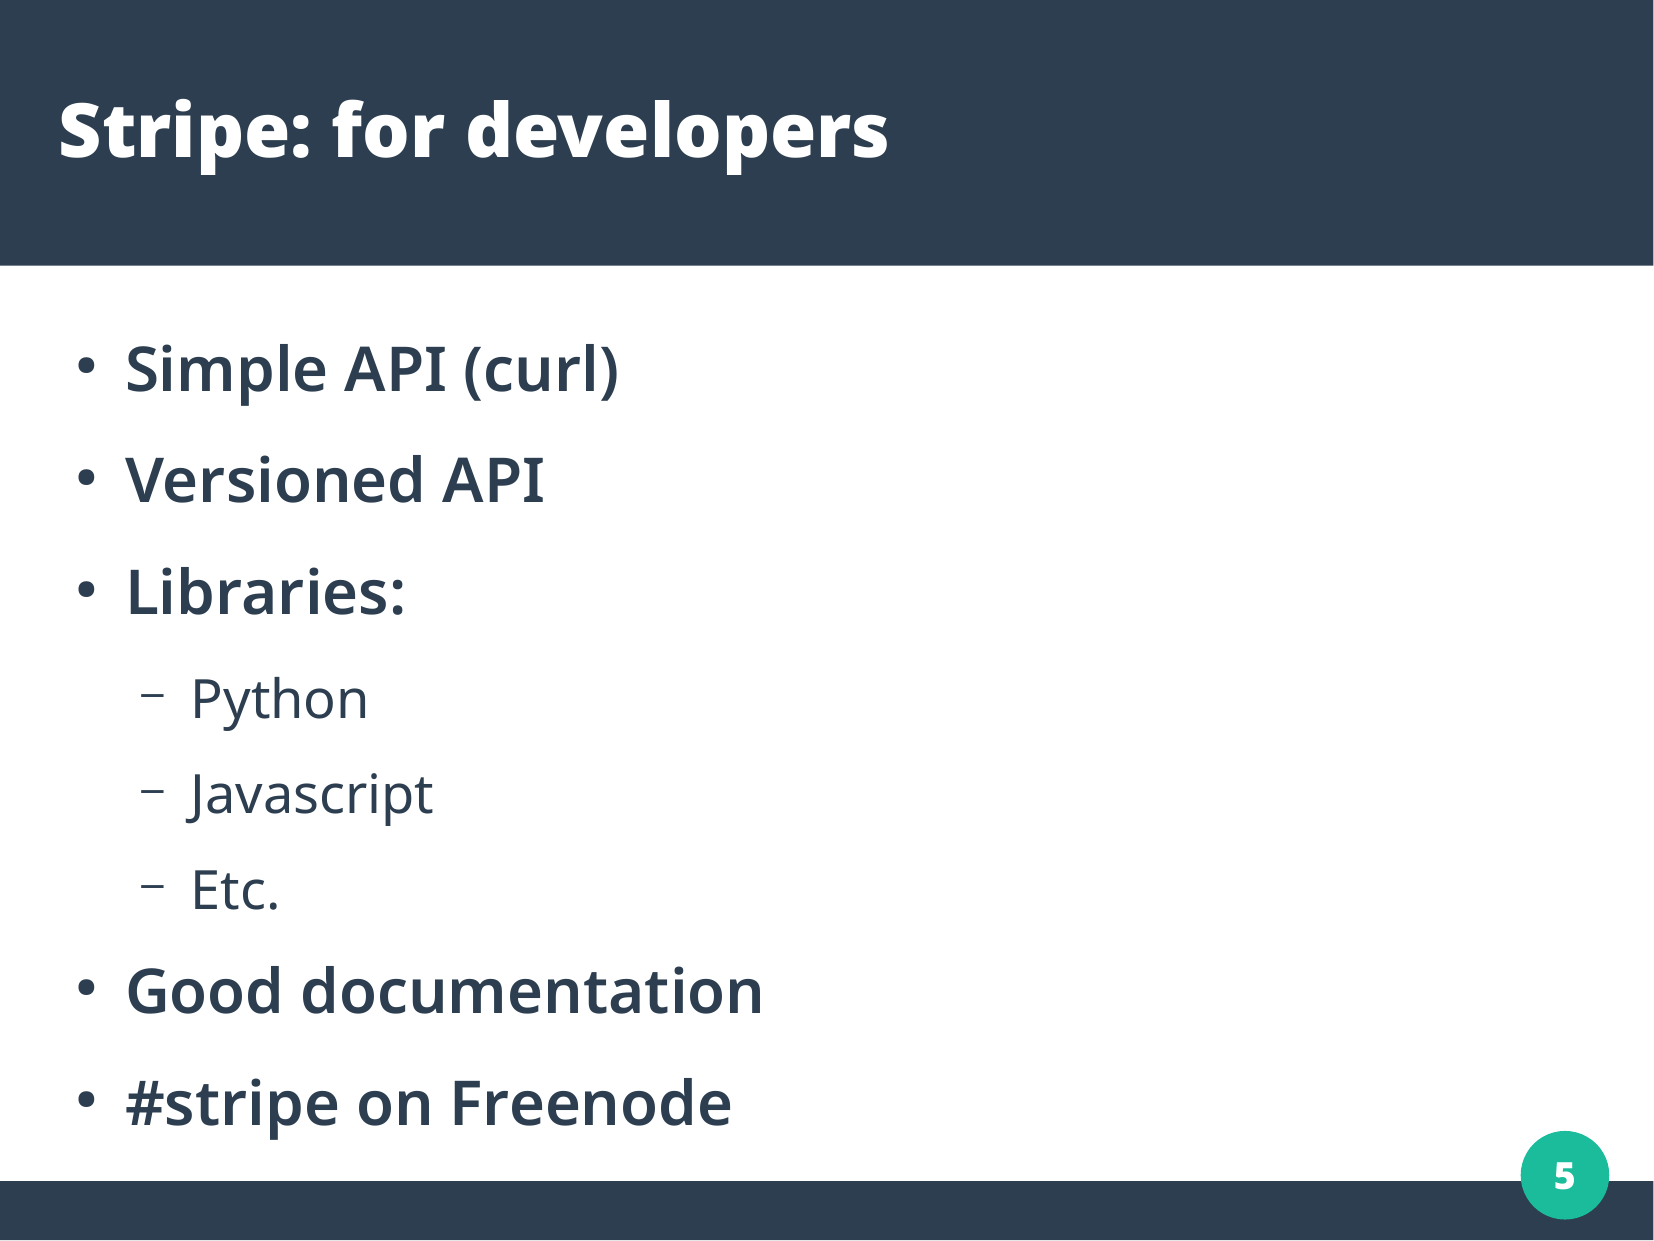

# Stripe: for developers
Simple API (curl)
Versioned API
Libraries:
Python
Javascript
Etc.
Good documentation
#stripe on Freenode
5